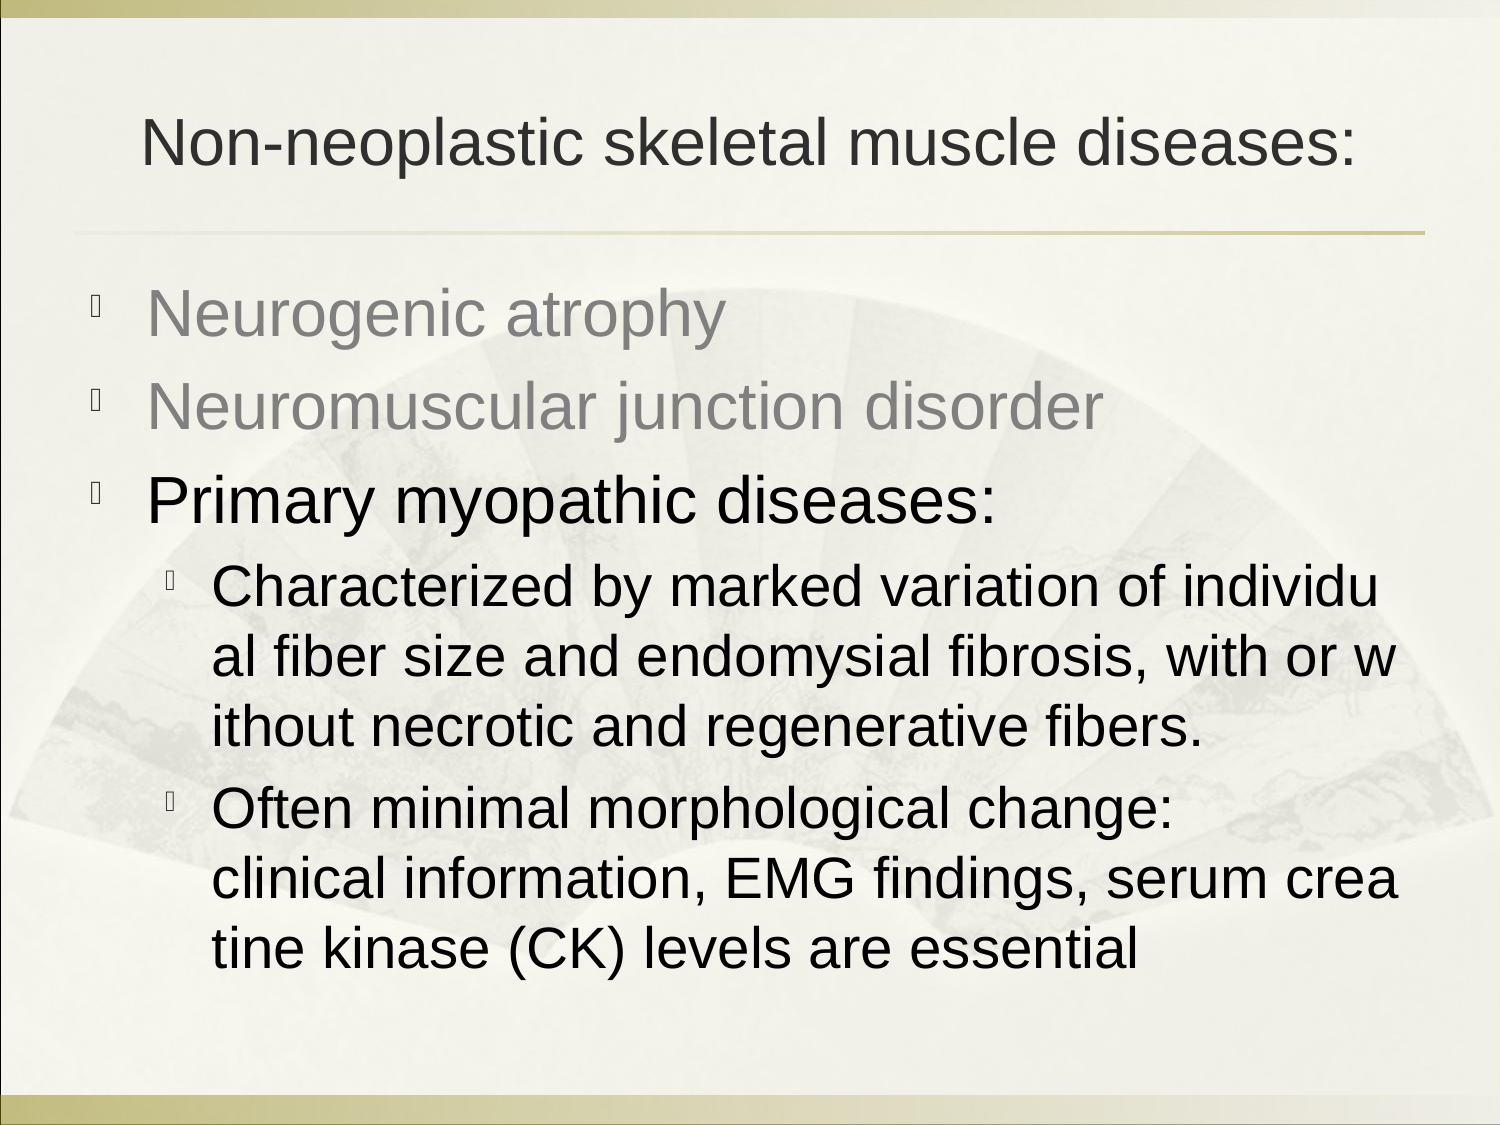

# Non-neoplastic skeletal muscle diseases:
Neurogenic atrophy
Neuromuscular junction disorder
Primary myopathic diseases:
Characterized by marked variation of individual fiber size and endomysial fibrosis, with or without necrotic and regenerative fibers.
Often minimal morphological change:
clinical information, EMG findings, serum creatine kinase (CK) levels are essential